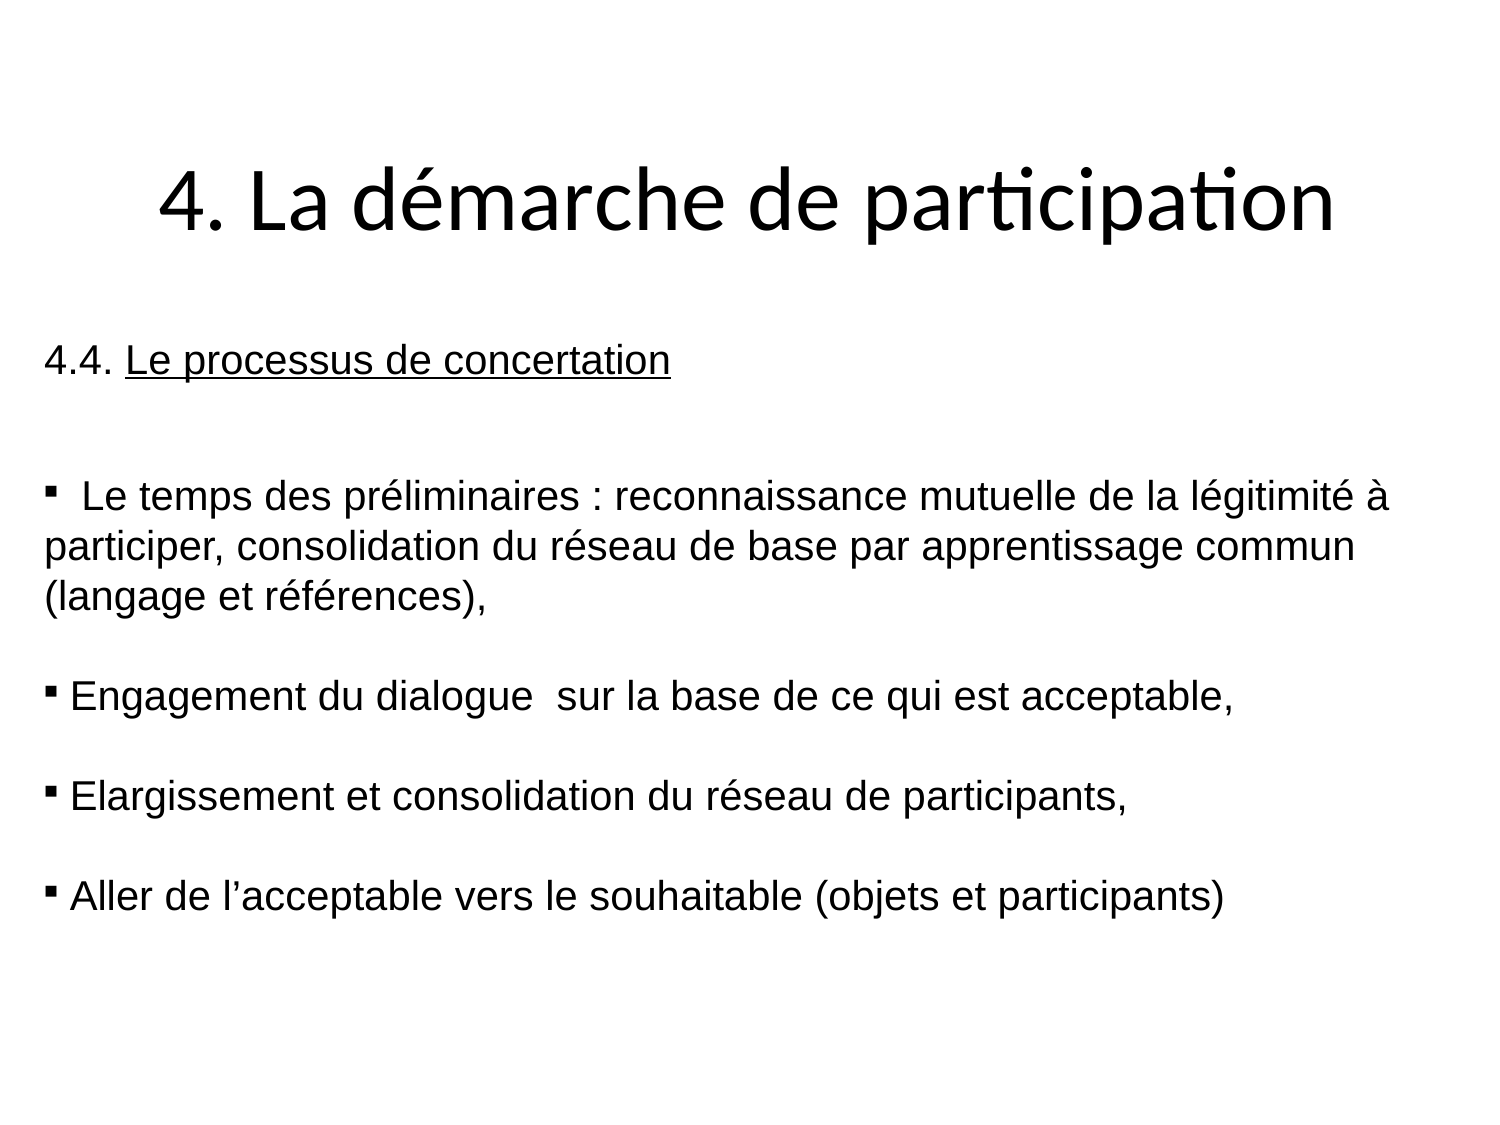

# 4. La démarche de participation
4.4. Le processus de concertation
 Le temps des préliminaires : reconnaissance mutuelle de la légitimité à participer, consolidation du réseau de base par apprentissage commun (langage et références),
 Engagement du dialogue sur la base de ce qui est acceptable,
 Elargissement et consolidation du réseau de participants,
 Aller de l’acceptable vers le souhaitable (objets et participants)